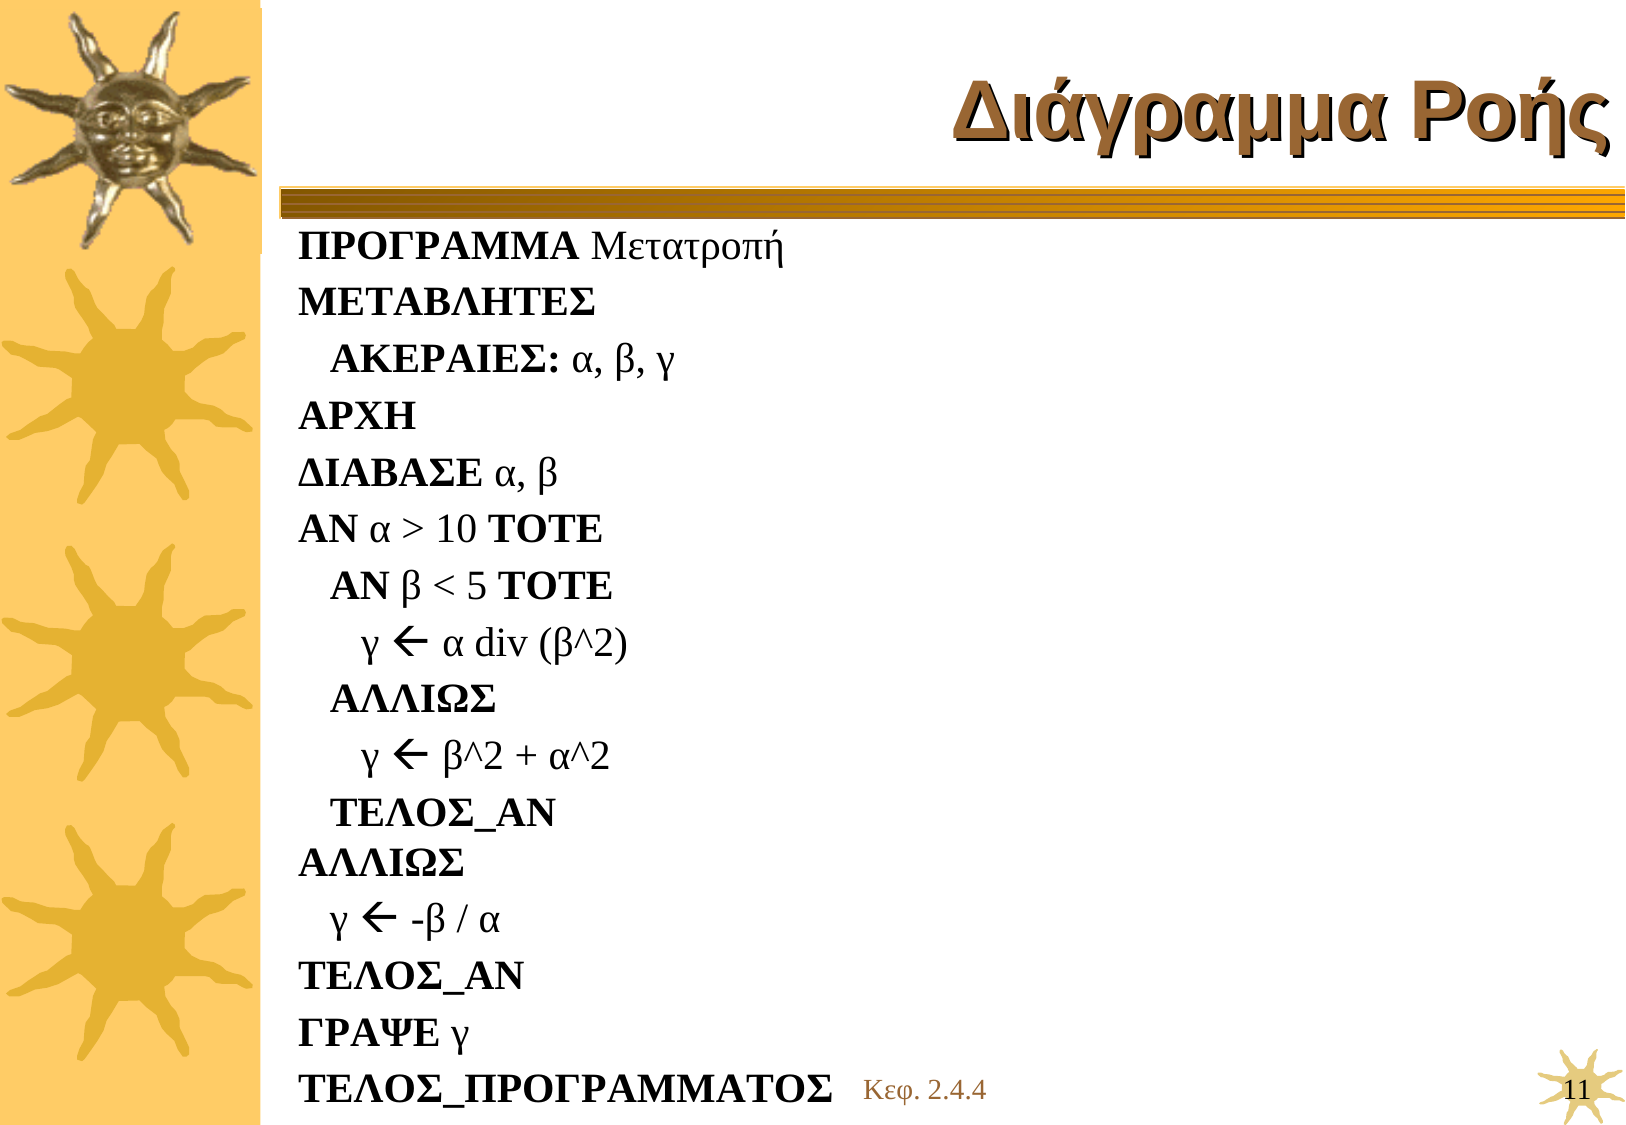

Διάγραμμα Ροής
ΠΡΟΓΡΑΜΜΑ Μετατροπή
ΜΕΤΑΒΛΗΤΕΣ
 ΑΚΕΡΑΙΕΣ: α, β, γ
ΑΡΧΗ
ΔΙΑΒΑΣΕ α, β
ΑΝ α > 10 ΤΟΤΕ
 ΑΝ β < 5 ΤΟΤΕ
 γ  α div (β^2)
 ΑΛΛΙΩΣ
 γ  β^2 + α^2
 ΤΕΛΟΣ_ΑΝ
ΑΛΛΙΩΣ
 γ  -β / α
ΤΕΛΟΣ_ΑΝ
ΓΡΑΨΕ γ
ΤΕΛΟΣ_ΠΡΟΓΡΑΜΜΑΤΟΣ
Κεφ. 2.4.4
11